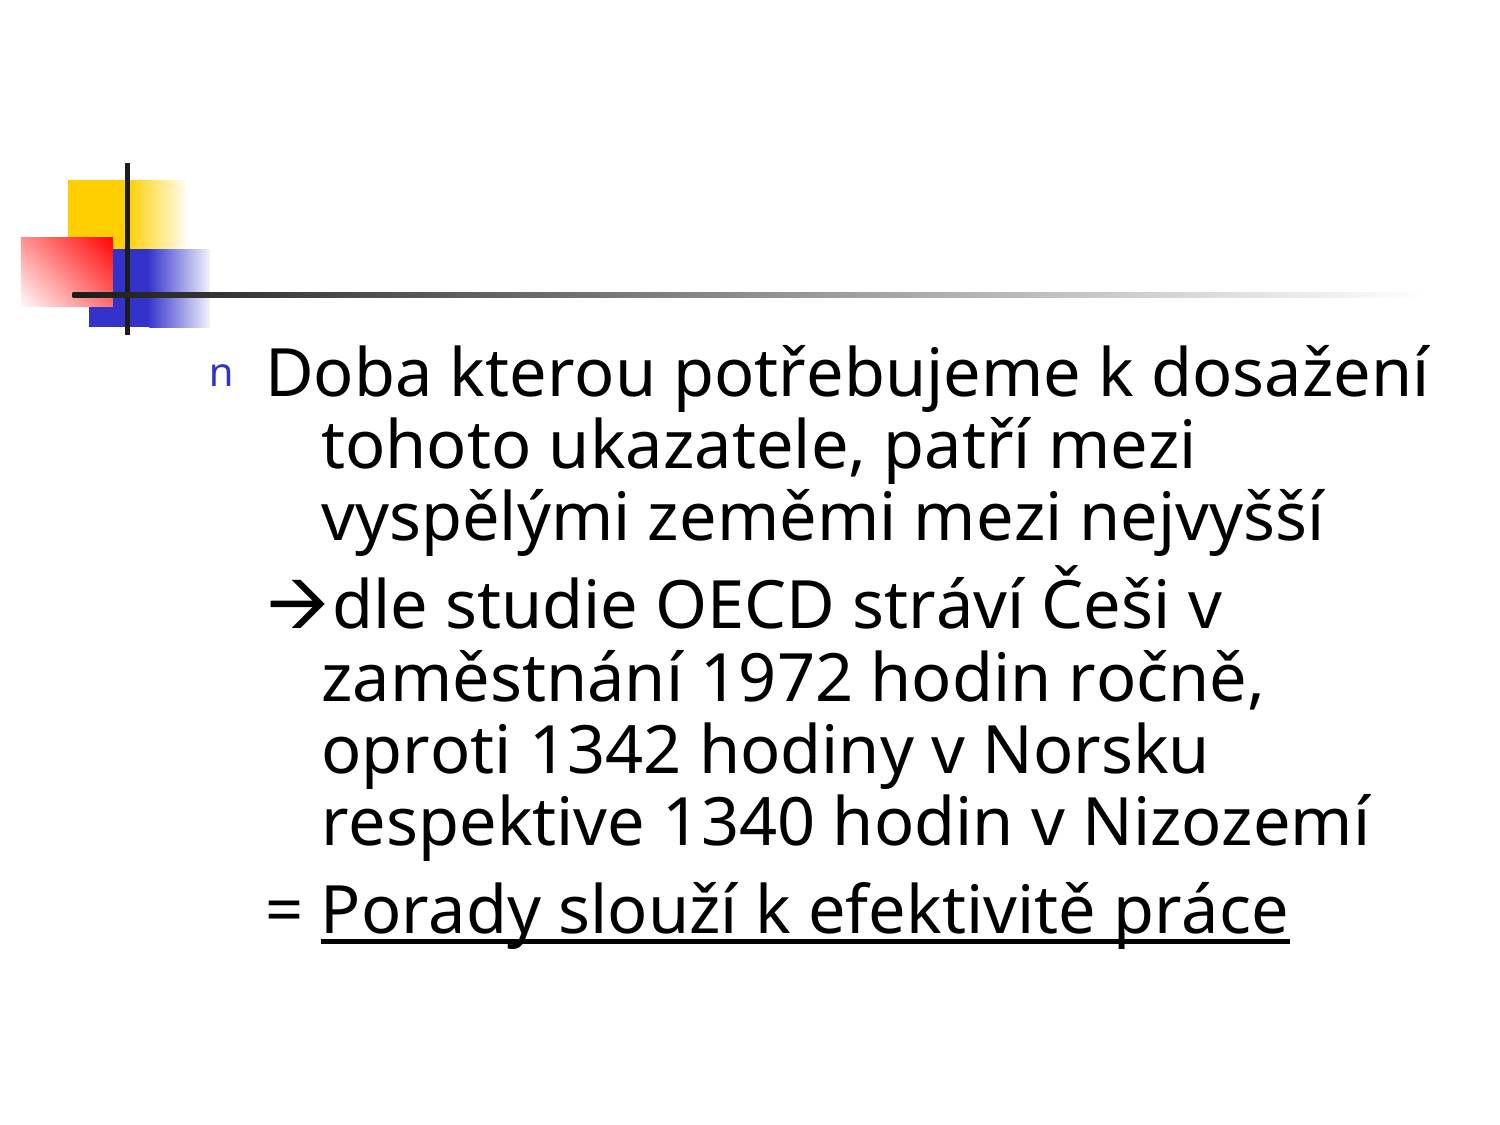

# Doba kterou potřebujeme k dosažení tohoto ukazatele, patří mezi vyspělými zeměmi mezi nejvyšší
dle studie OECD stráví Češi v zaměstnání 1972 hodin ročně, oproti 1342 hodiny v Norsku respektive 1340 hodin v Nizozemí
= Porady slouží k efektivitě práce